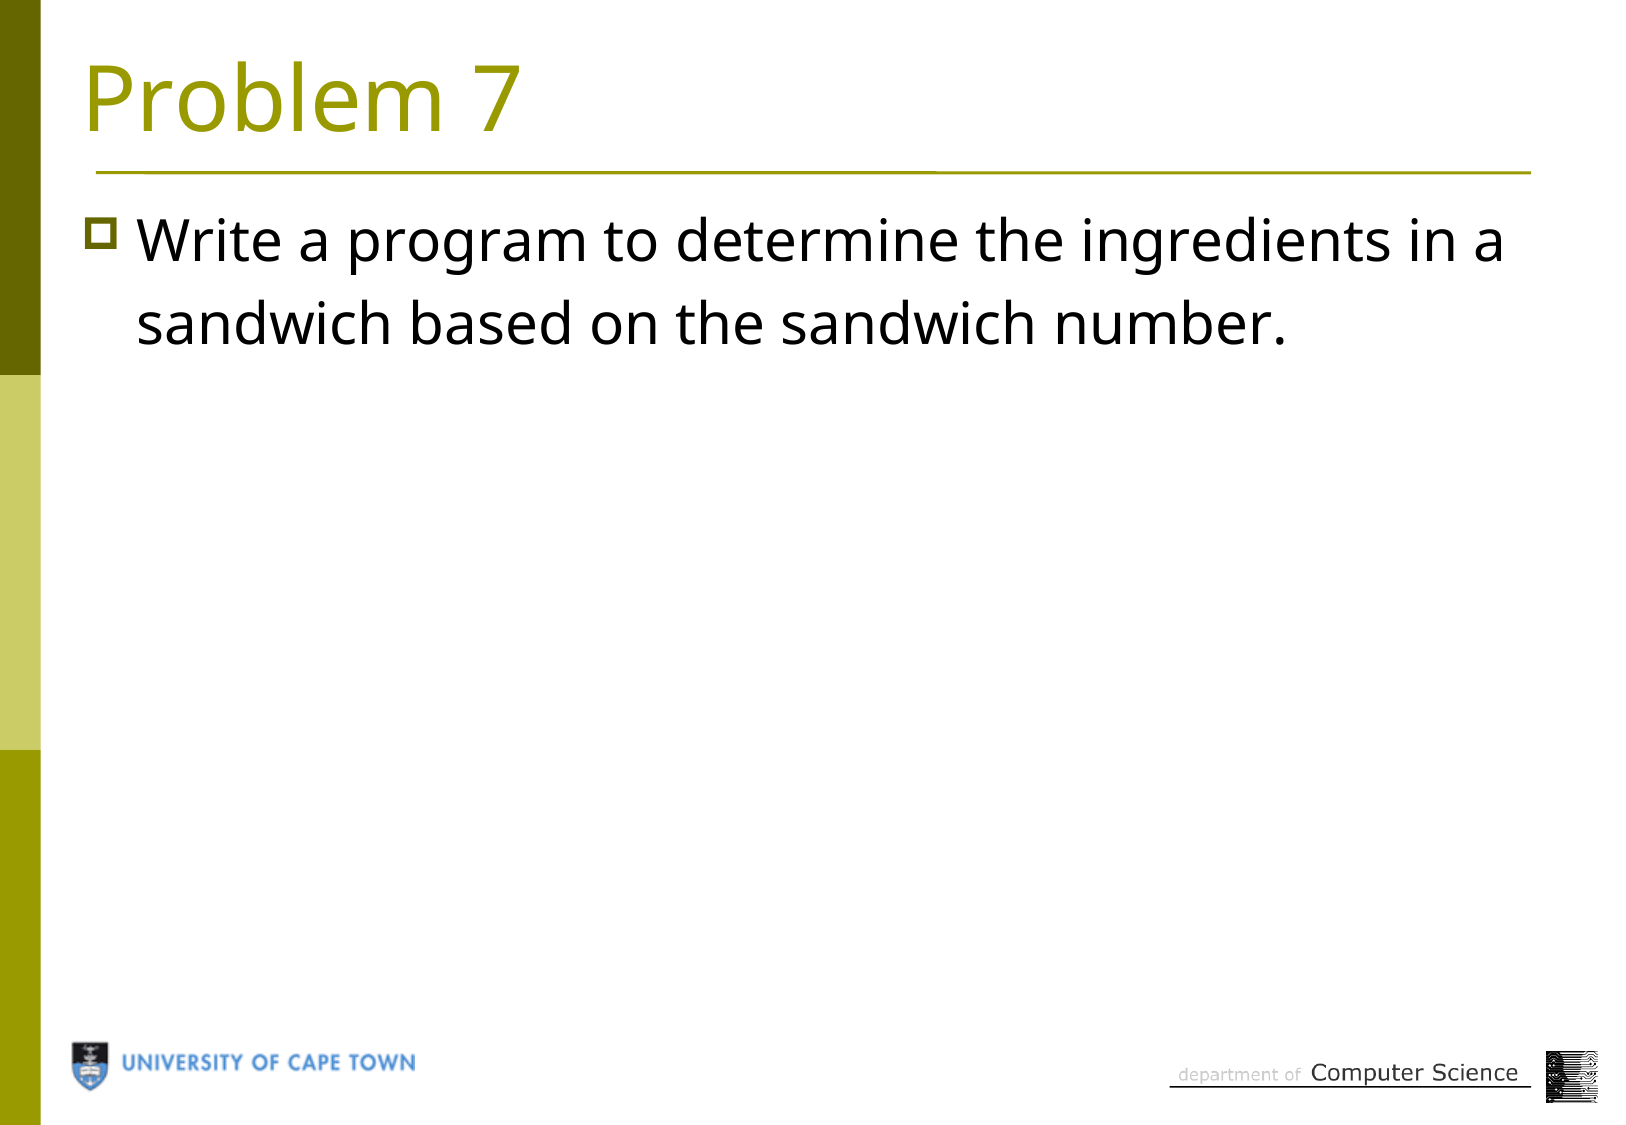

# Problem 7
Write a program to determine the ingredients in a sandwich based on the sandwich number.